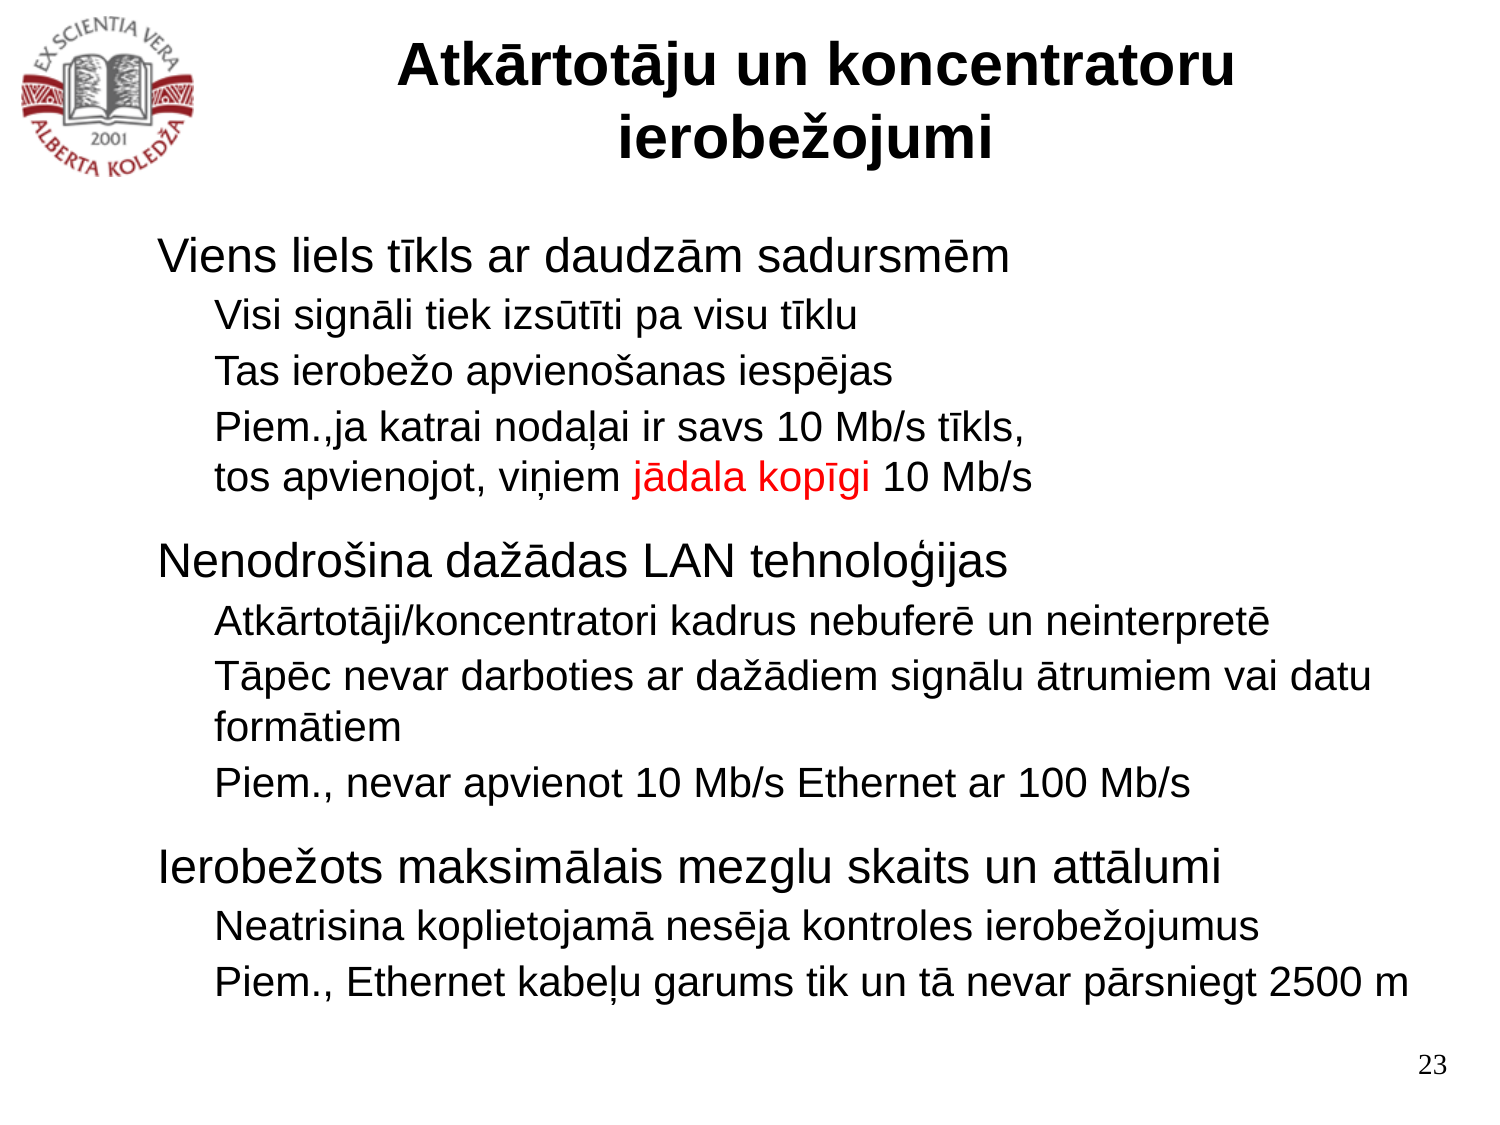

# Atkārtotāju un koncentratoru ierobežojumi
Viens liels tīkls ar daudzām sadursmēm
Visi signāli tiek izsūtīti pa visu tīklu
Tas ierobežo apvienošanas iespējas
Piem.,ja katrai nodaļai ir savs 10 Mb/s tīkls,
tos apvienojot, viņiem jādala kopīgi 10 Mb/s
Nenodrošina dažādas LAN tehnoloģijas
Atkārtotāji/koncentratori kadrus nebuferē un neinterpretē
Tāpēc nevar darboties ar dažādiem signālu ātrumiem vai datu formātiem
Piem., nevar apvienot 10 Mb/s Ethernet ar 100 Mb/s
Ierobežots maksimālais mezglu skaits un attālumi
Neatrisina koplietojamā nesēja kontroles ierobežojumus
Piem., Ethernet kabeļu garums tik un tā nevar pārsniegt 2500 m